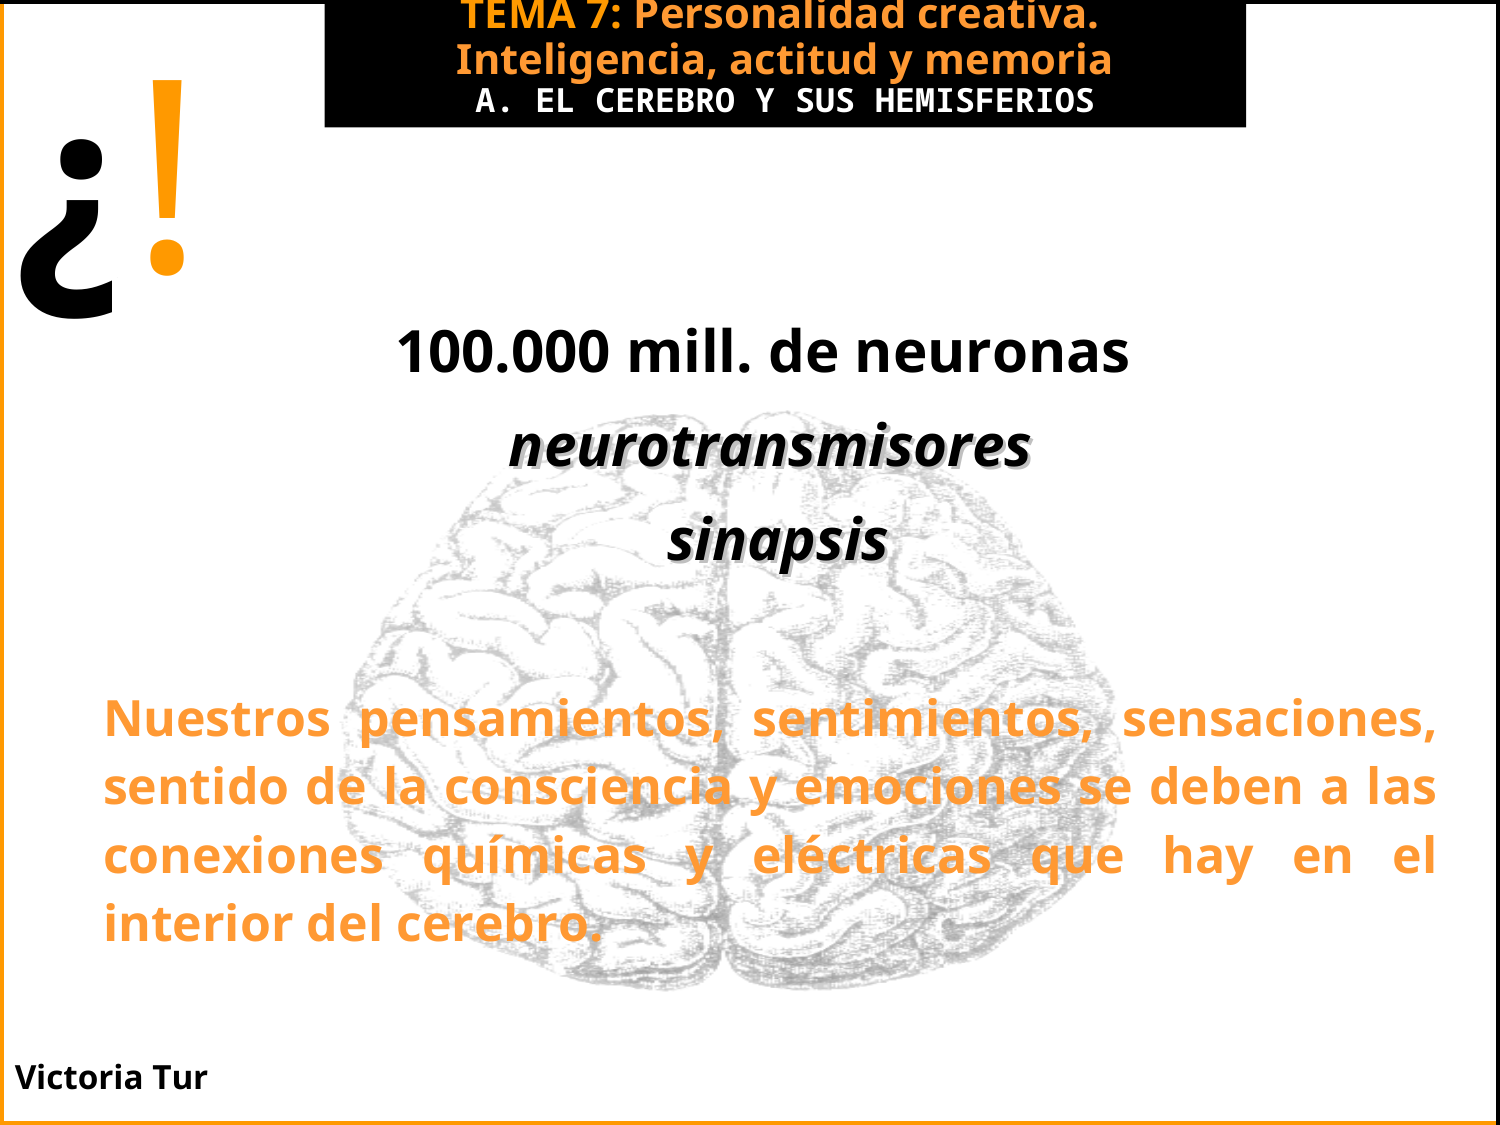

TEMA 7: Personalidad creativa.
Inteligencia, actitud y memoria
A. EL CEREBRO Y SUS HEMISFERIOS
# 100.000 mill. de neuronas
 neurotransmisores
 sinapsis
Nuestros pensamientos, sentimientos, sensaciones, sentido de la consciencia y emociones se deben a las conexiones químicas y eléctricas que hay en el interior del cerebro.